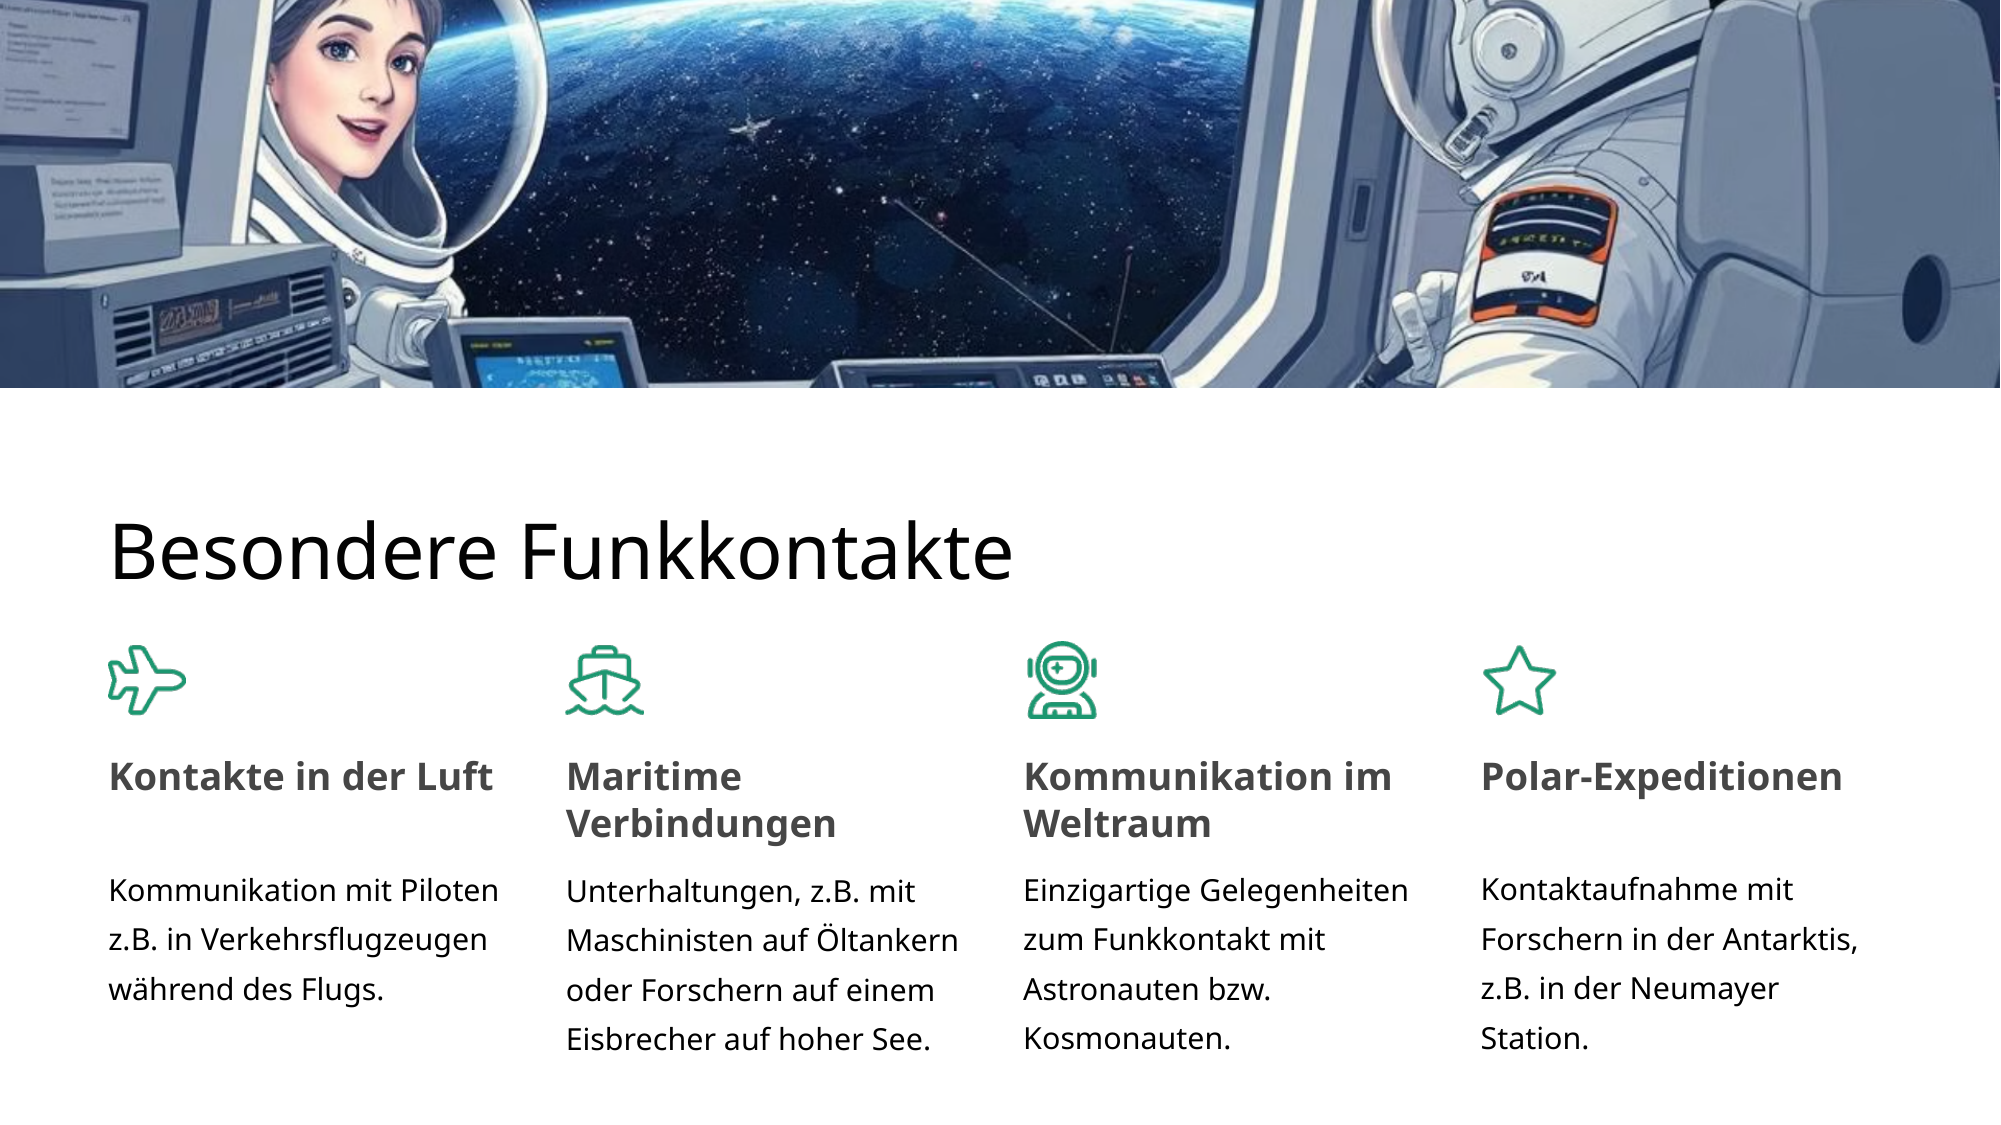

Besondere Funkkontakte
Kontakte in der Luft
Maritime Verbindungen
Kommunikation im Weltraum
Polar-Expeditionen
Kontaktaufnahme mit Forschern in der Antarktis, z.B. in der Neumayer Station.
Kommunikation mit Piloten z.B. in Verkehrsflugzeugen während des Flugs.
Einzigartige Gelegenheiten zum Funkkontakt mit Astronauten bzw. Kosmonauten.
Unterhaltungen, z.B. mit Maschinisten auf Öltankern oder Forschern auf einem Eisbrecher auf hoher See.